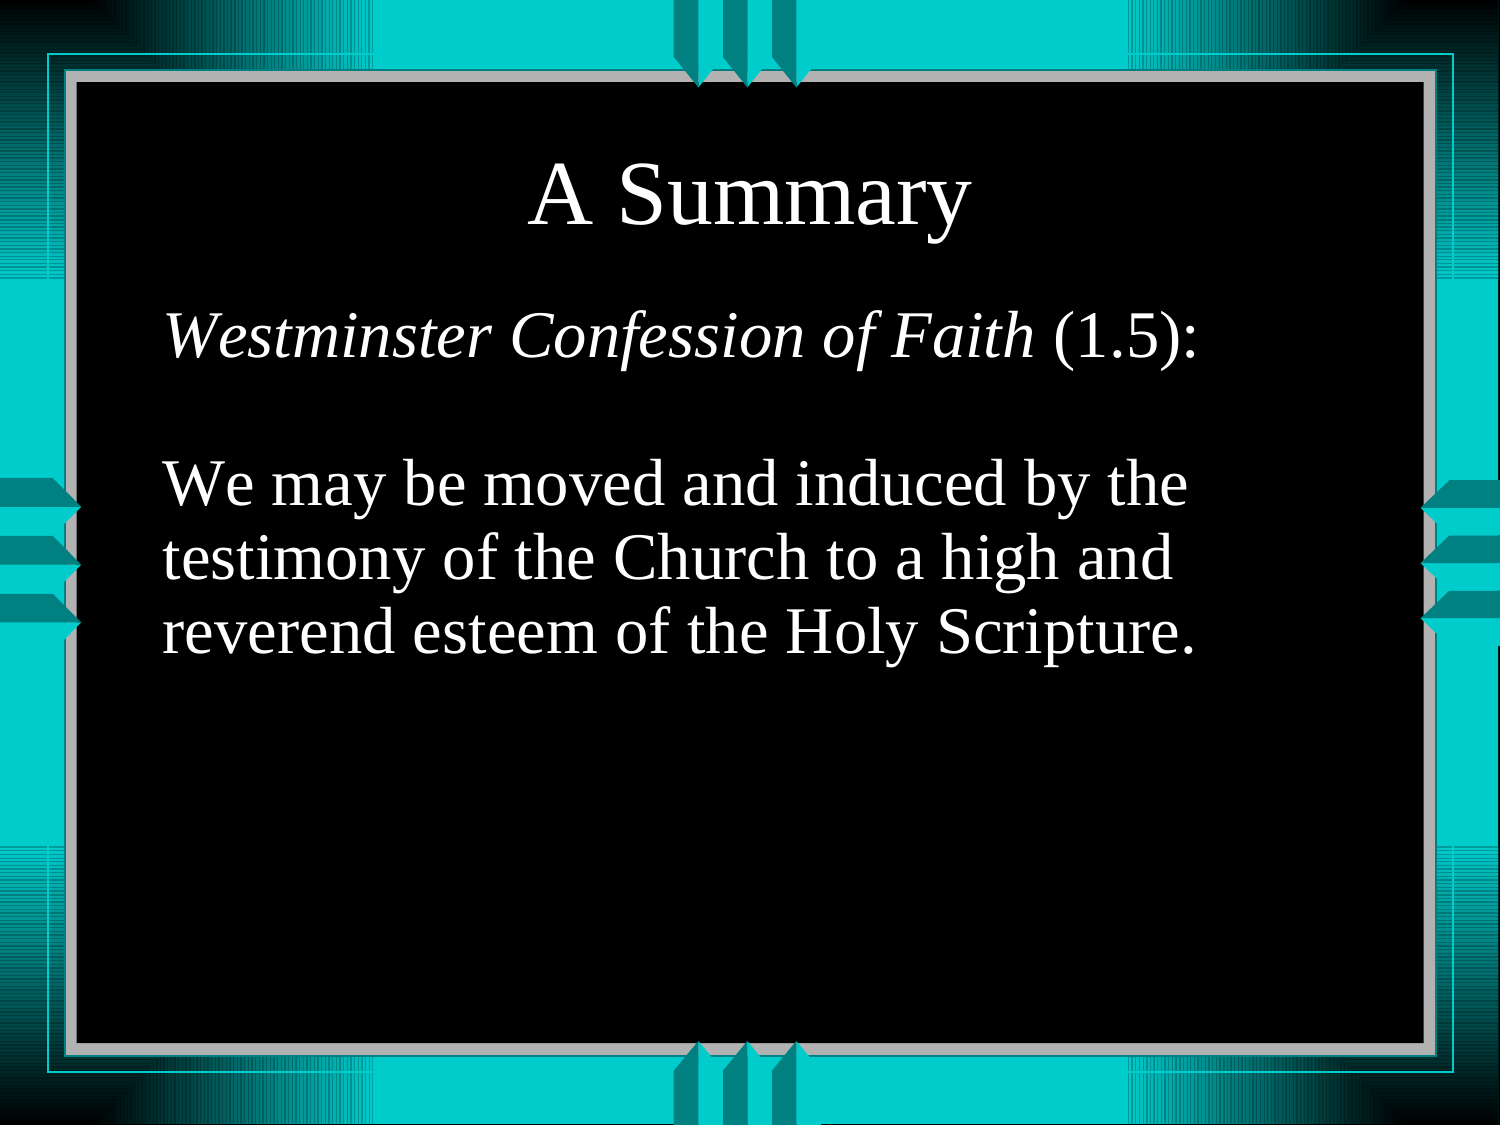

# A Summary
Westminster Confession of Faith (1.5):
We may be moved and induced by the testimony of the Church to a high and reverend esteem of the Holy Scripture.